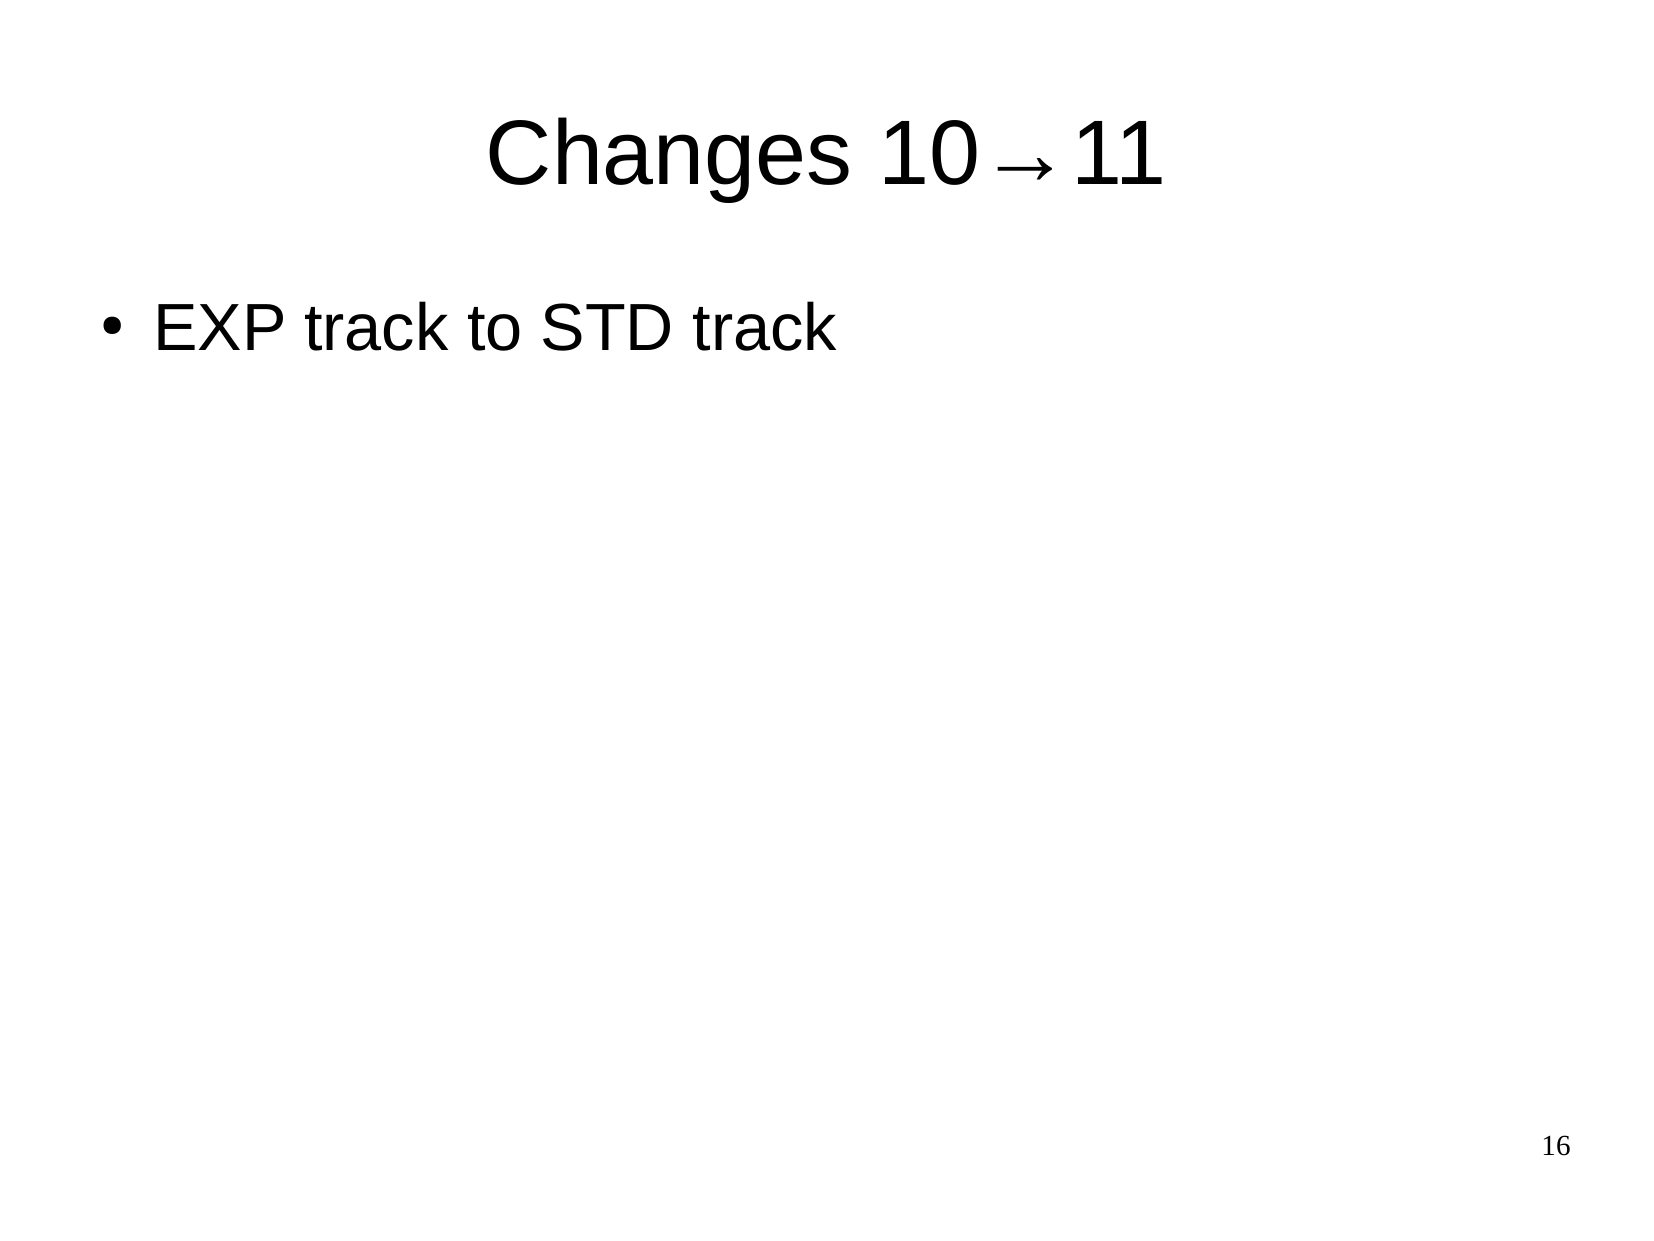

# Changes 10→11
EXP track to STD track
16